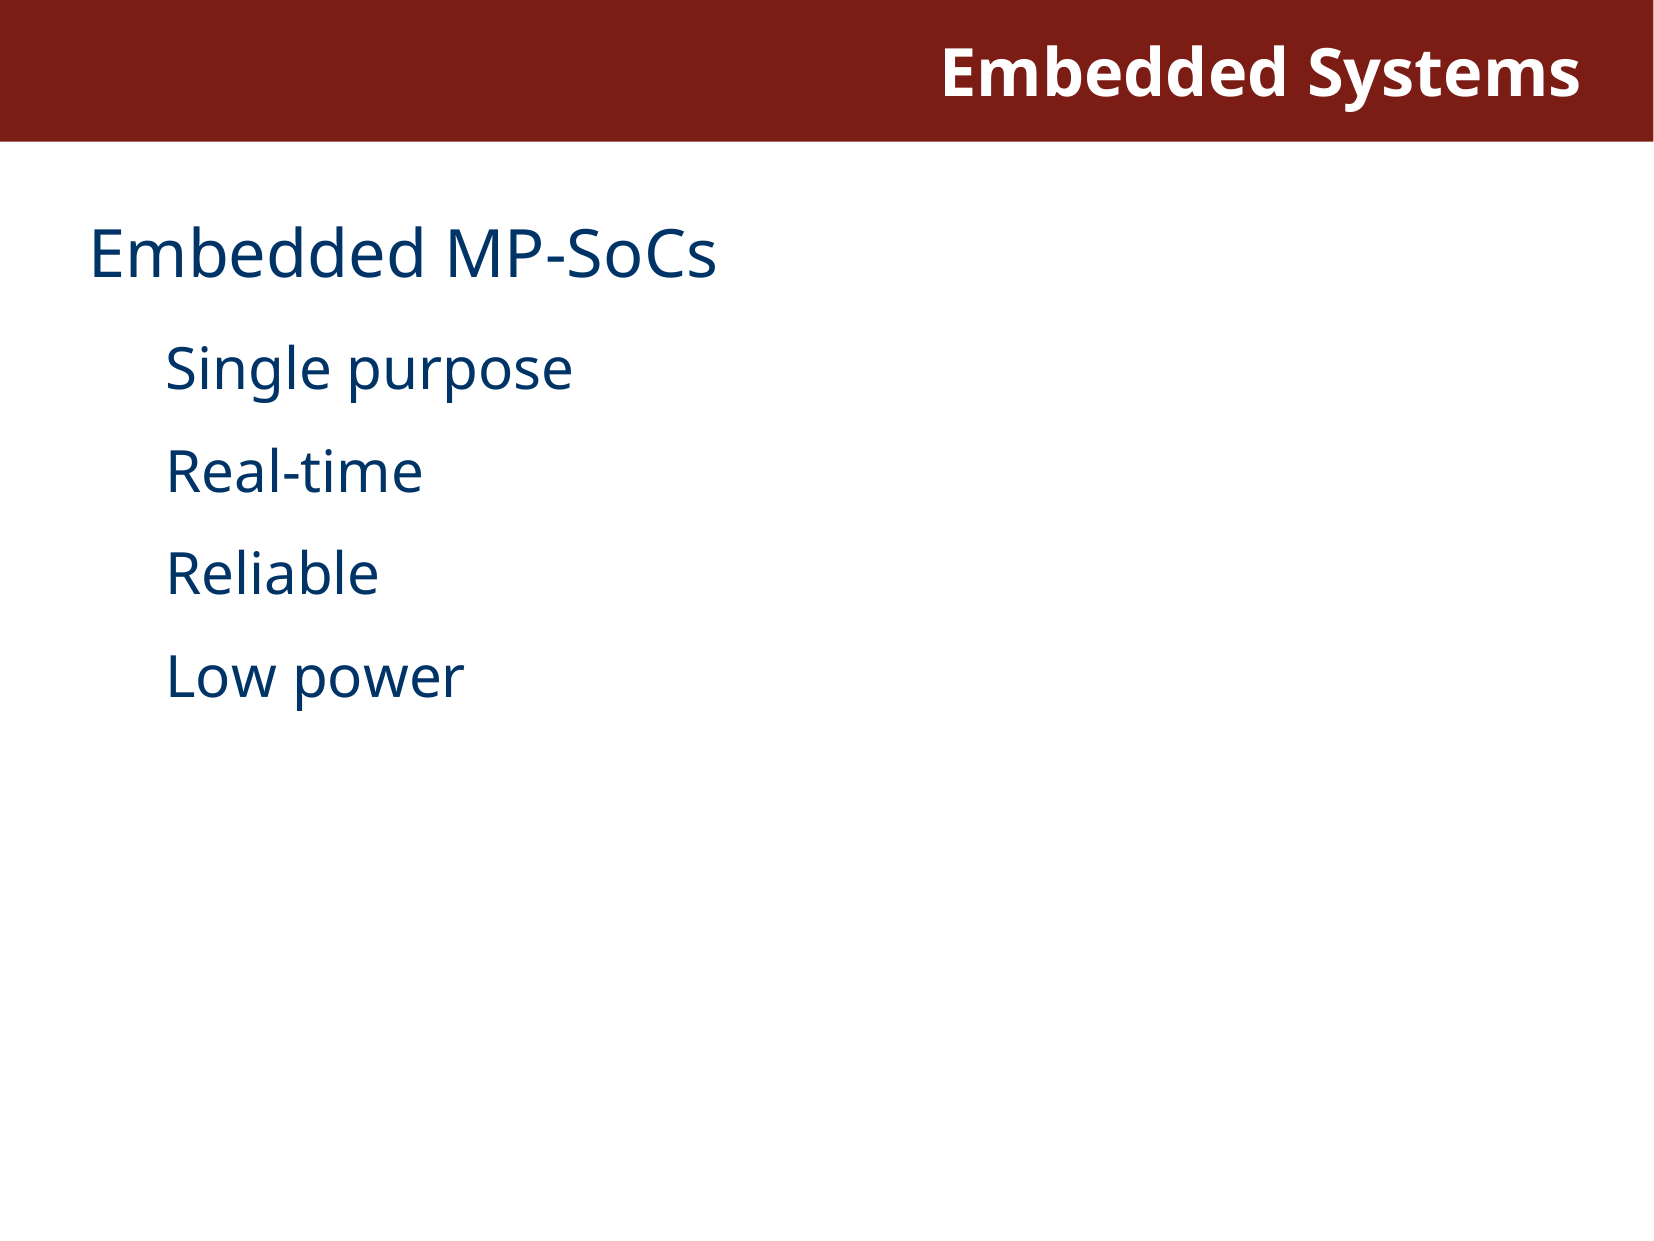

# Embedded Systems
Embedded MP-SoCs
Single purpose
Real-time
Reliable
Low power